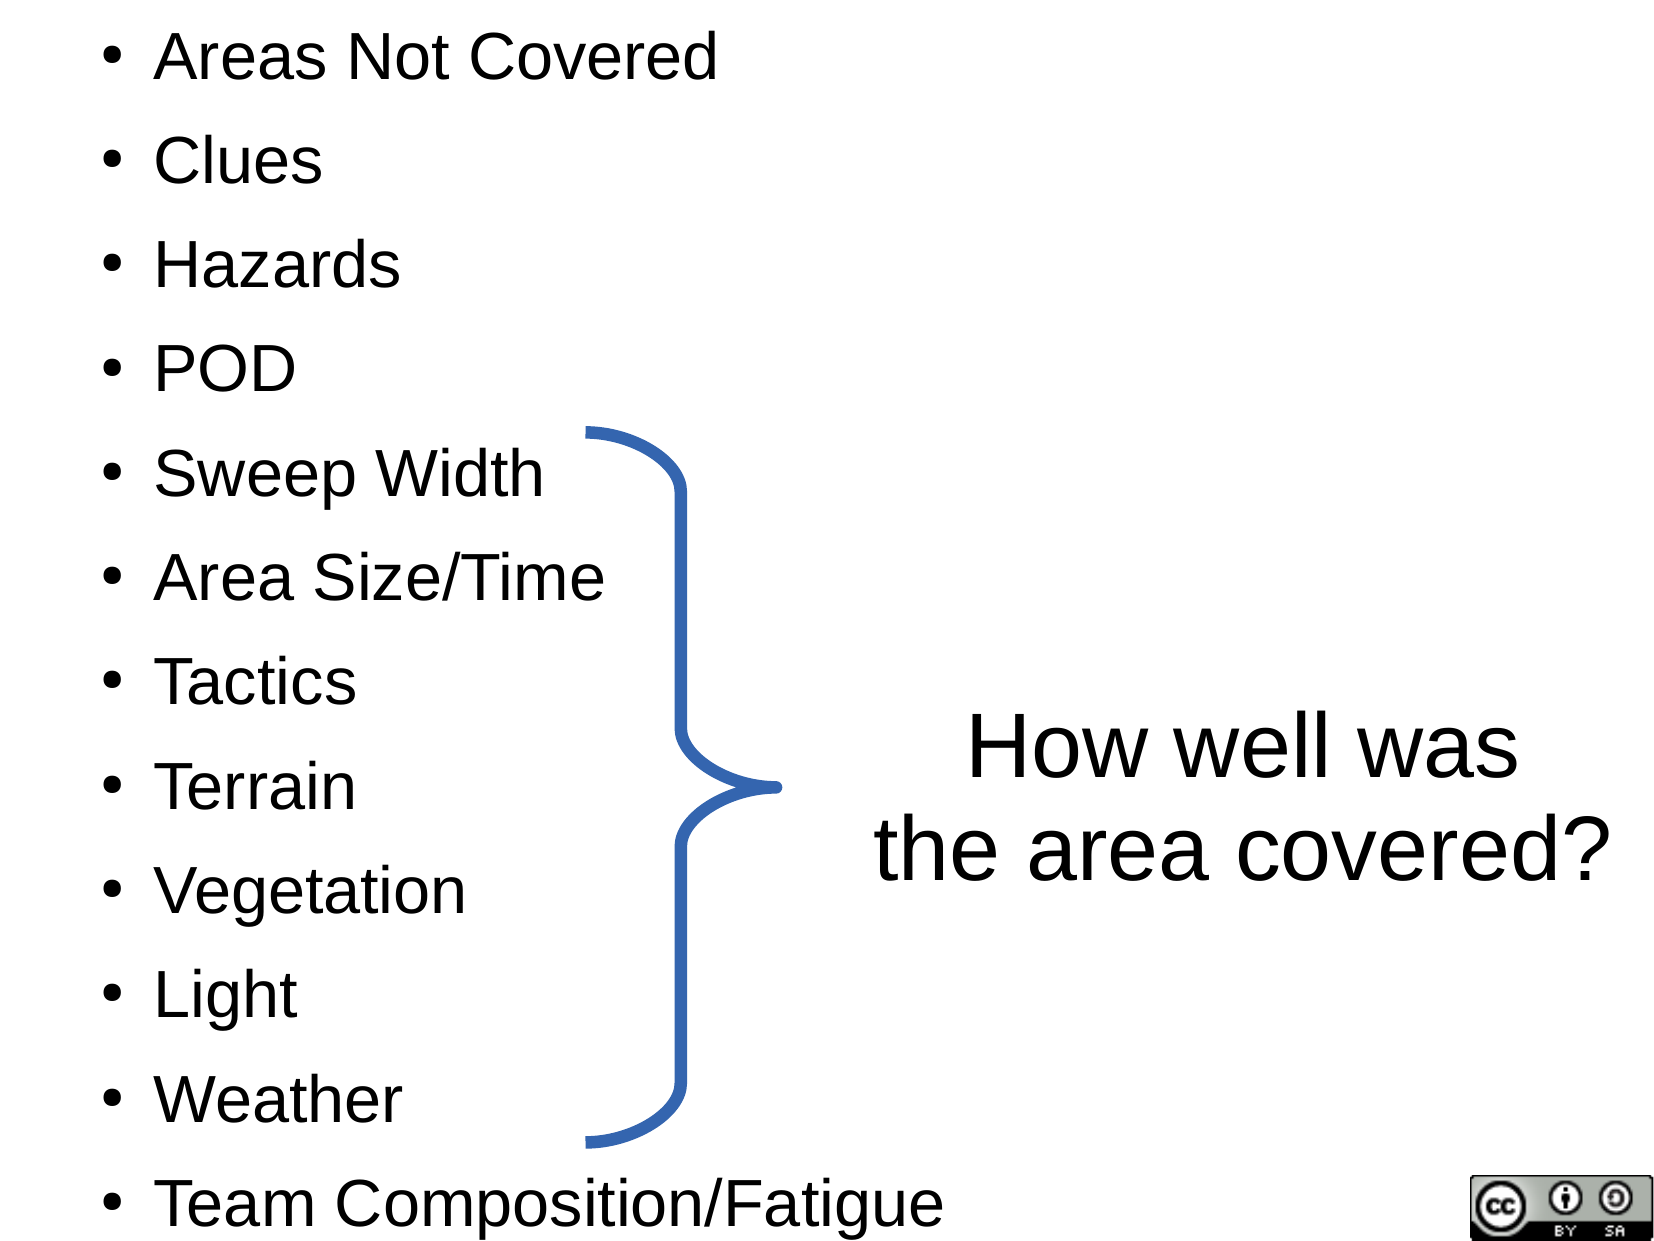

# Areas Not Covered
Clues
Hazards
POD
Sweep Width
Area Size/Time
Tactics
Terrain
Vegetation
Light
Weather
Team Composition/Fatigue
How well was
the area covered?